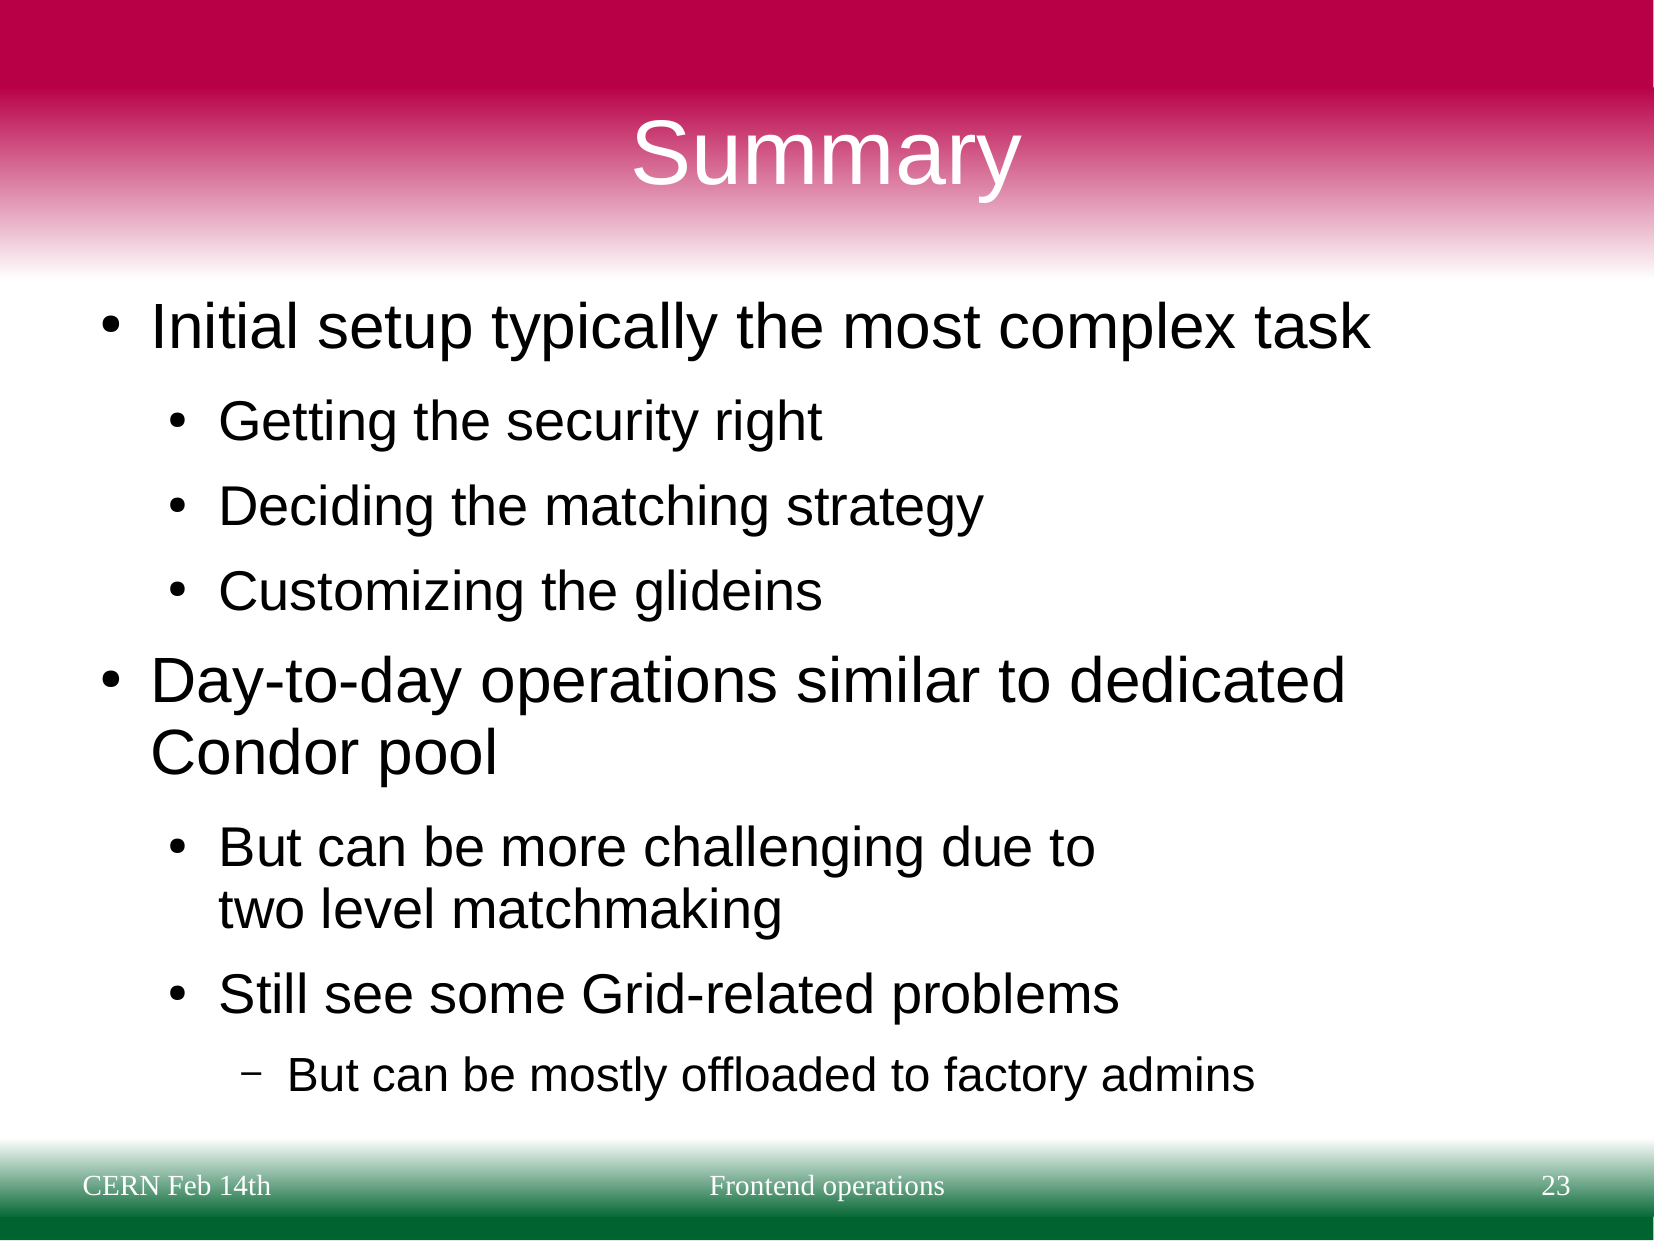

# Summary
Initial setup typically the most complex task
Getting the security right
Deciding the matching strategy
Customizing the glideins
Day-to-day operations similar to dedicated Condor pool
But can be more challenging due to
two level matchmaking
Still see some Grid-related problems
But can be mostly offloaded to factory admins
CERN Feb 14th
Frontend operations
23